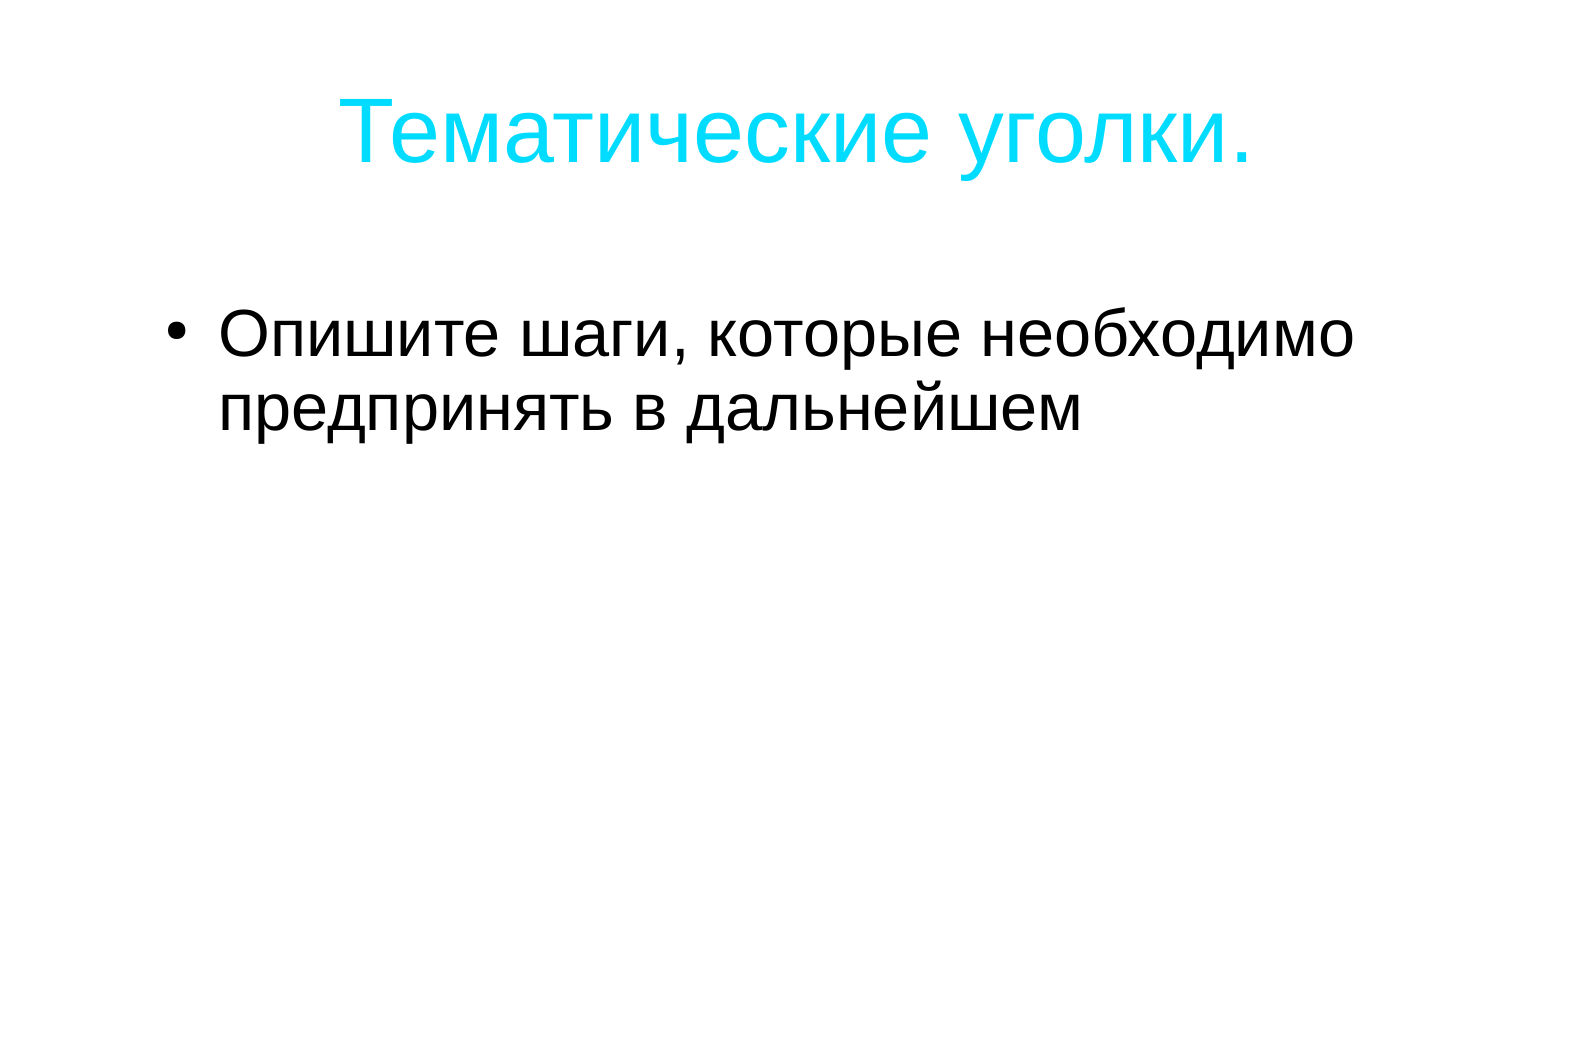

# Тематические уголки.
Опишите шаги, которые необходимо предпринять в дальнейшем